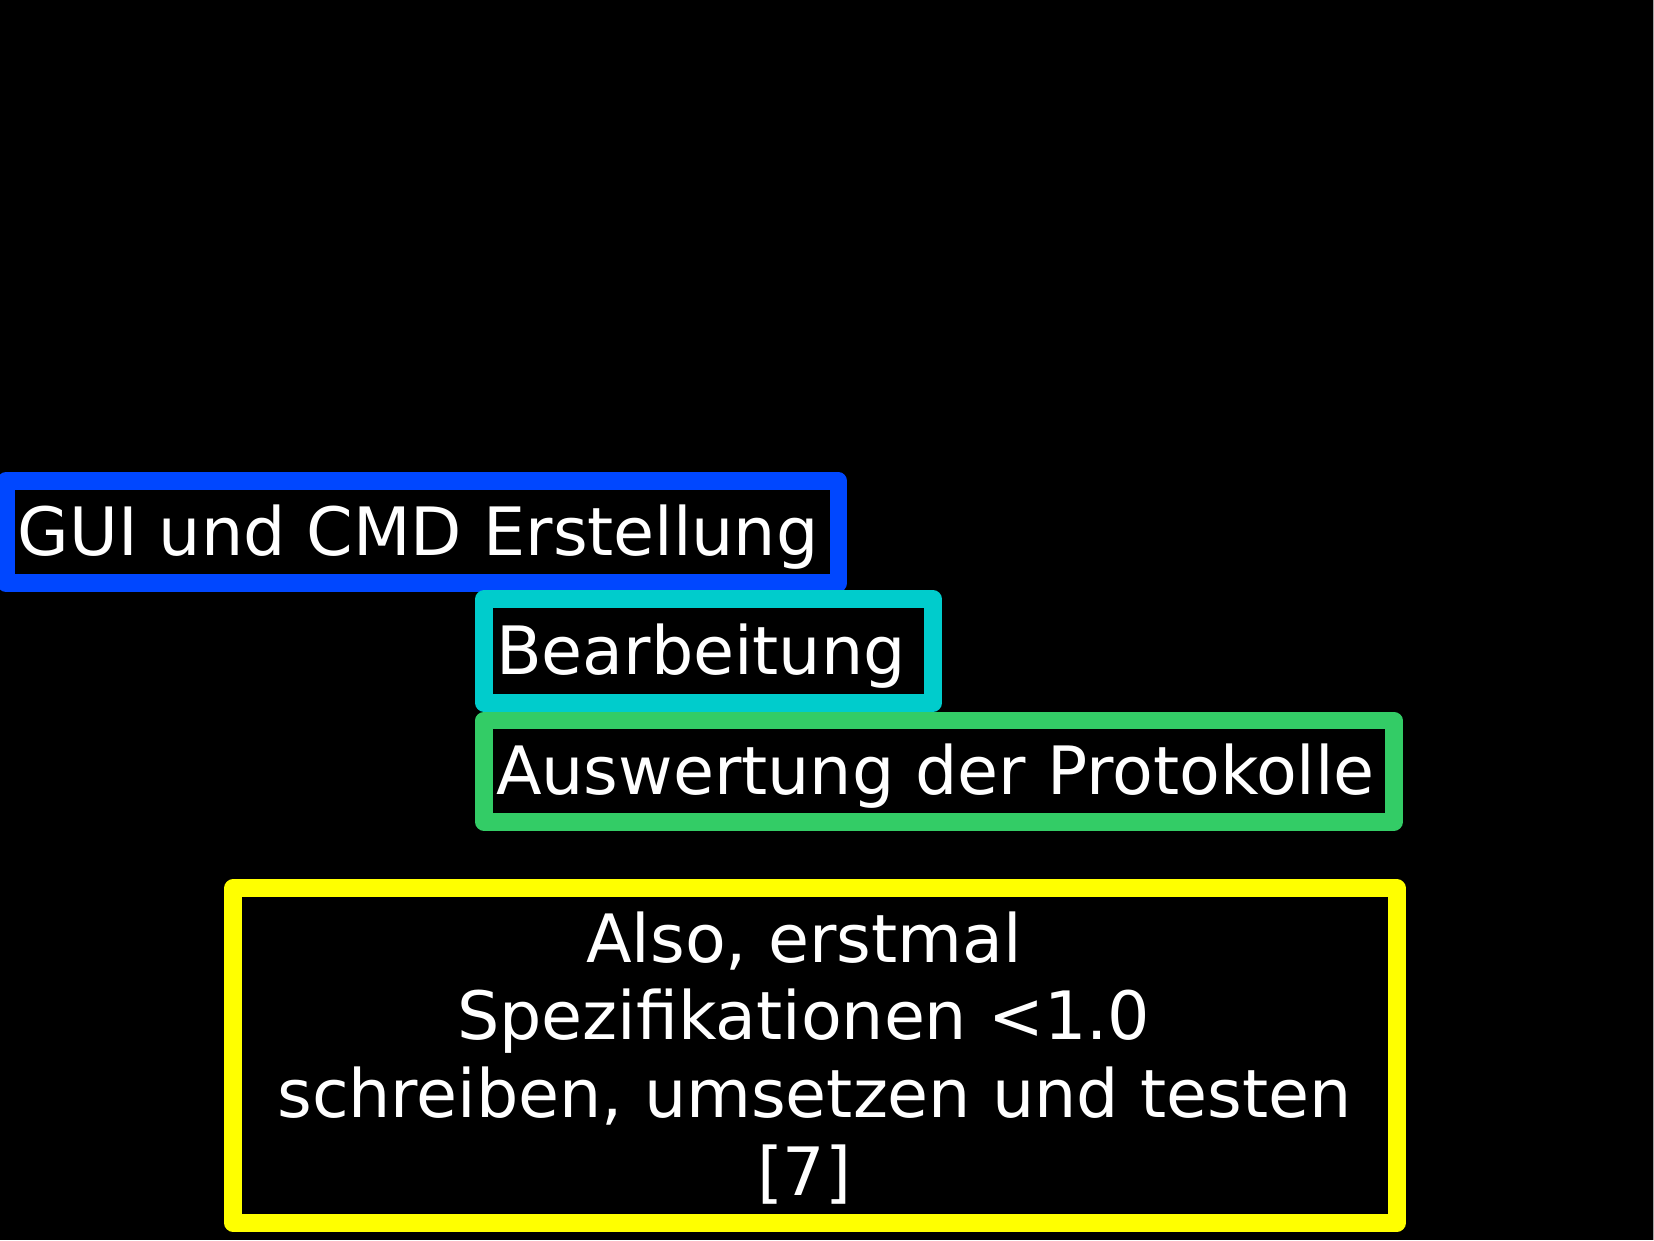

GUI und CMD Erstellung
Bearbeitung
Auswertung der Protokolle
Also, erstmal
Spezifikationen <1.0
schreiben, umsetzen und testen [7]